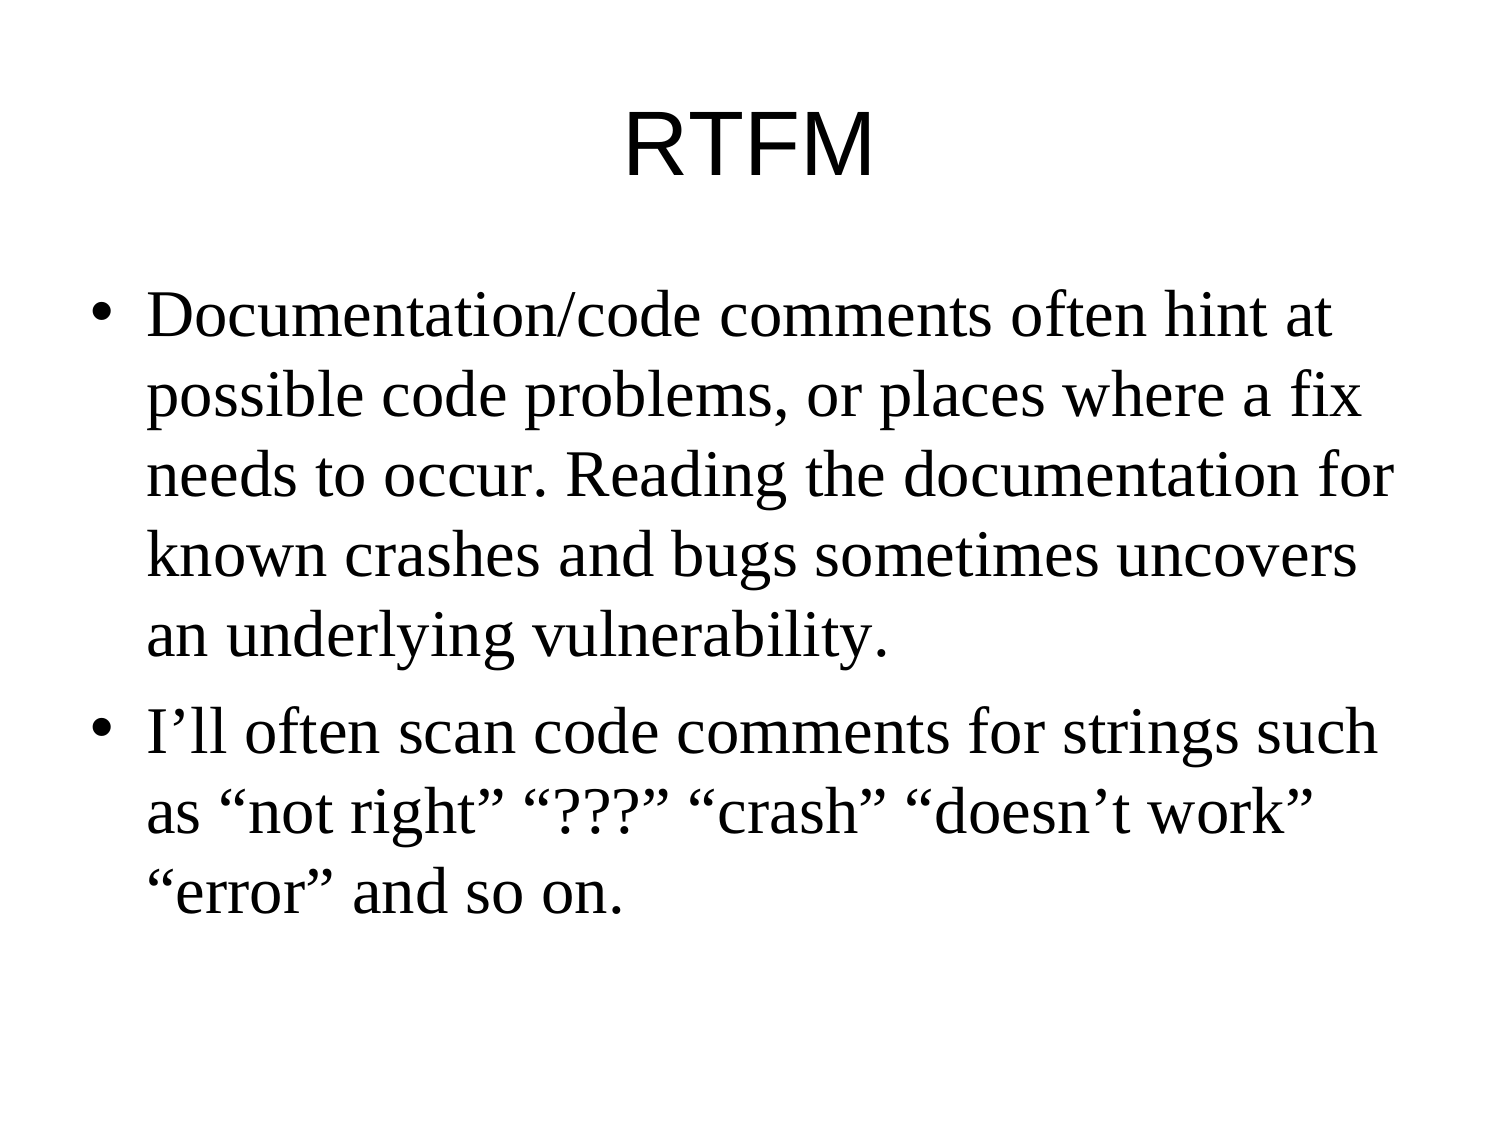

# RTFM
Documentation/code comments often hint at possible code problems, or places where a fix needs to occur. Reading the documentation for known crashes and bugs sometimes uncovers an underlying vulnerability.
I’ll often scan code comments for strings such as “not right” “???” “crash” “doesn’t work” “error” and so on.